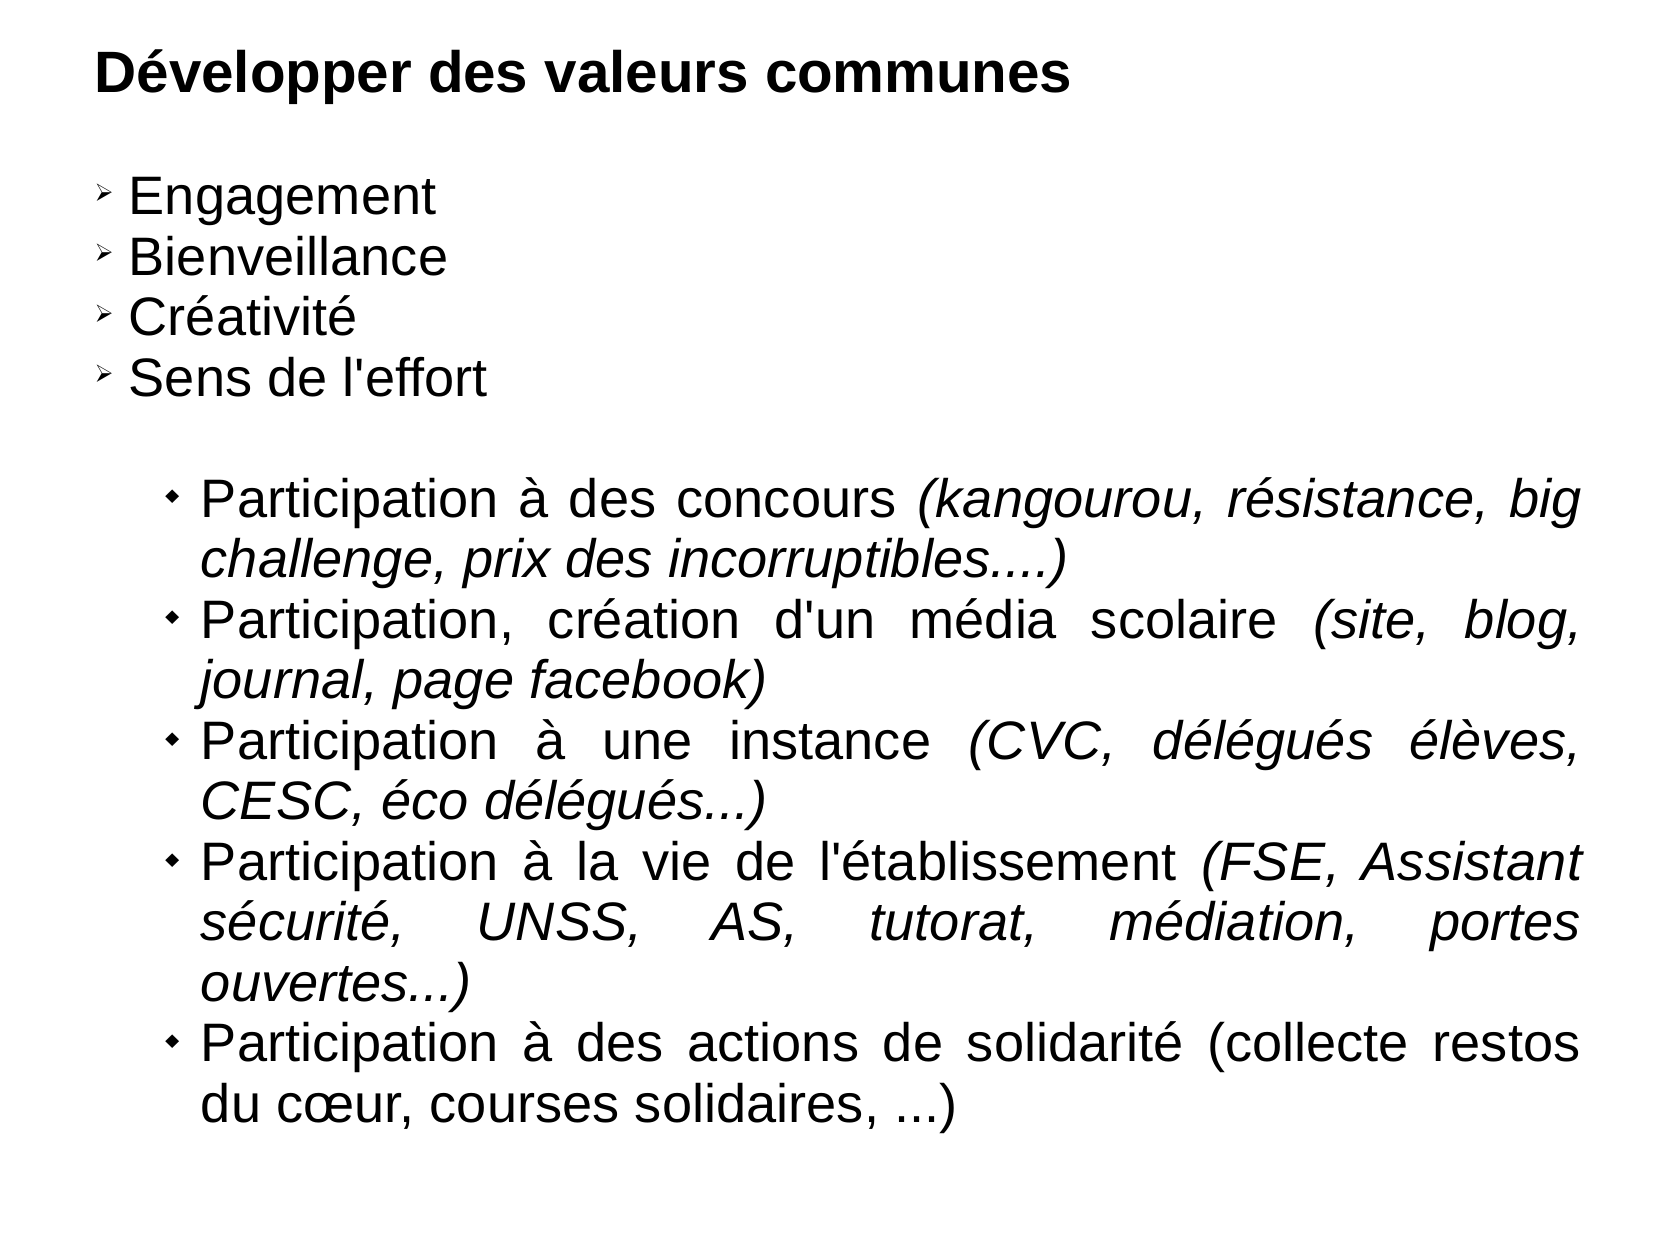

# Développer des valeurs communes
 Engagement
 Bienveillance
 Créativité
 Sens de l'effort
Participation à des concours (kangourou, résistance, big challenge, prix des incorruptibles....)
Participation, création d'un média scolaire (site, blog, journal, page facebook)
Participation à une instance (CVC, délégués élèves, CESC, éco délégués...)
Participation à la vie de l'établissement (FSE, Assistant sécurité, UNSS, AS, tutorat, médiation, portes ouvertes...)
Participation à des actions de solidarité (collecte restos du cœur, courses solidaires, ...)